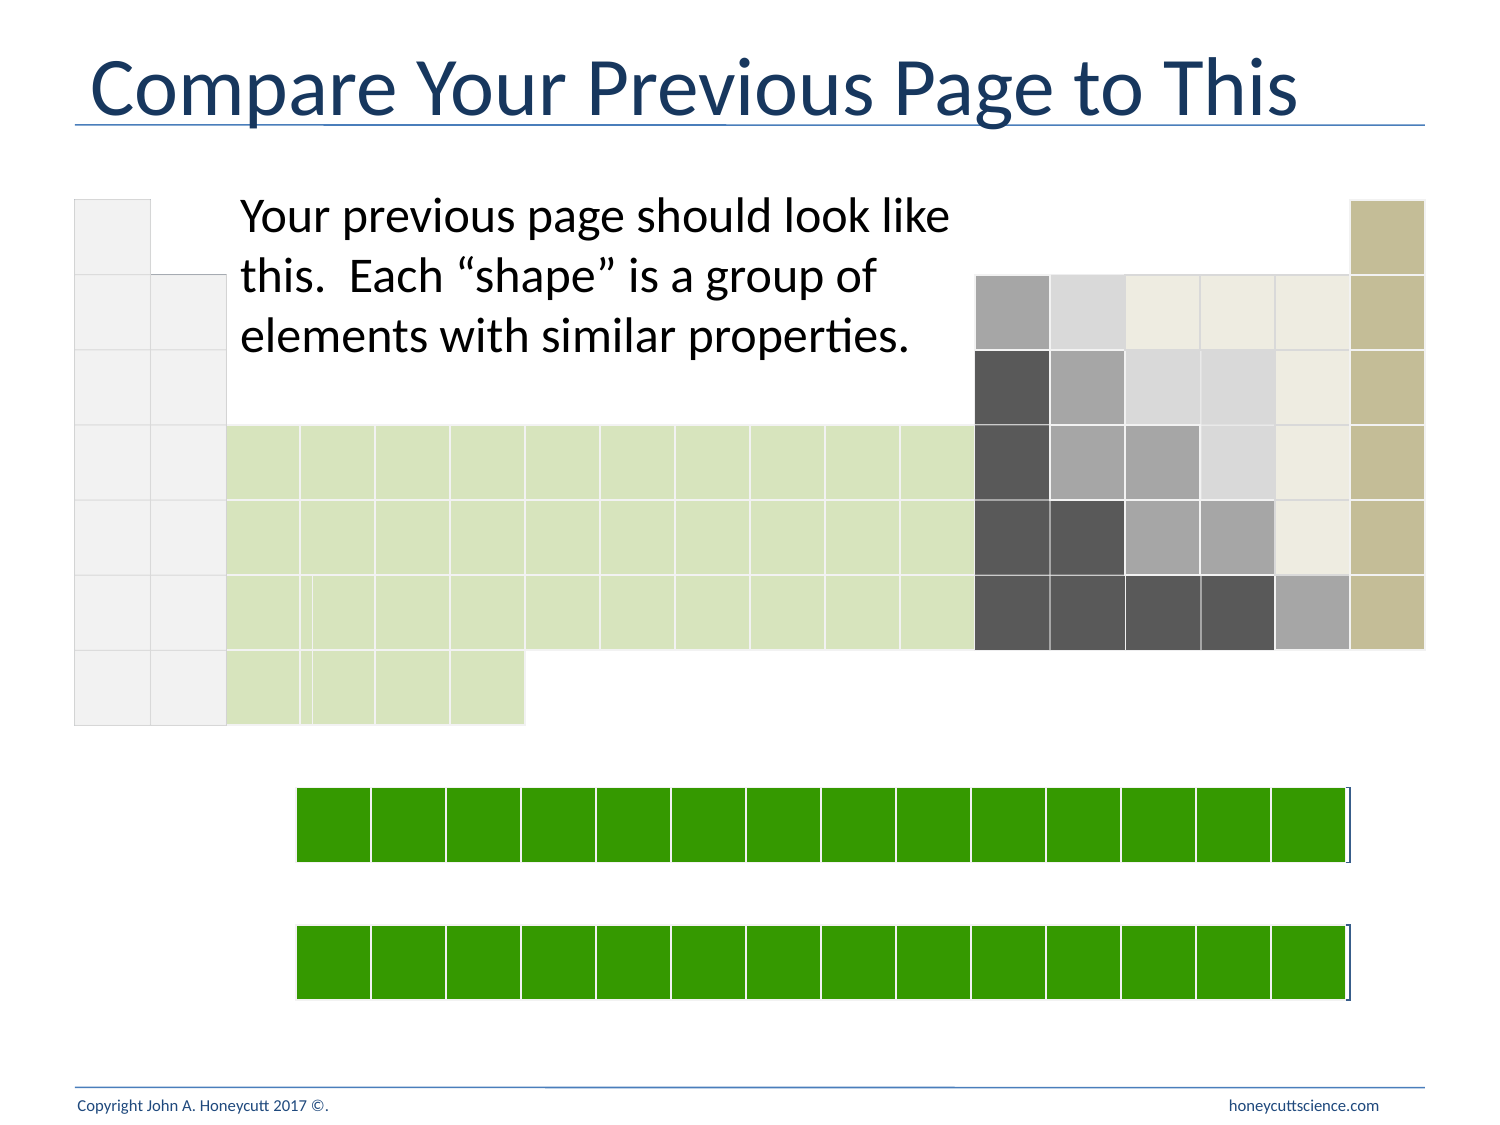

# Compare Your Previous Page to This
Your previous page should look like this. Each “shape” is a group of elements with similar properties.